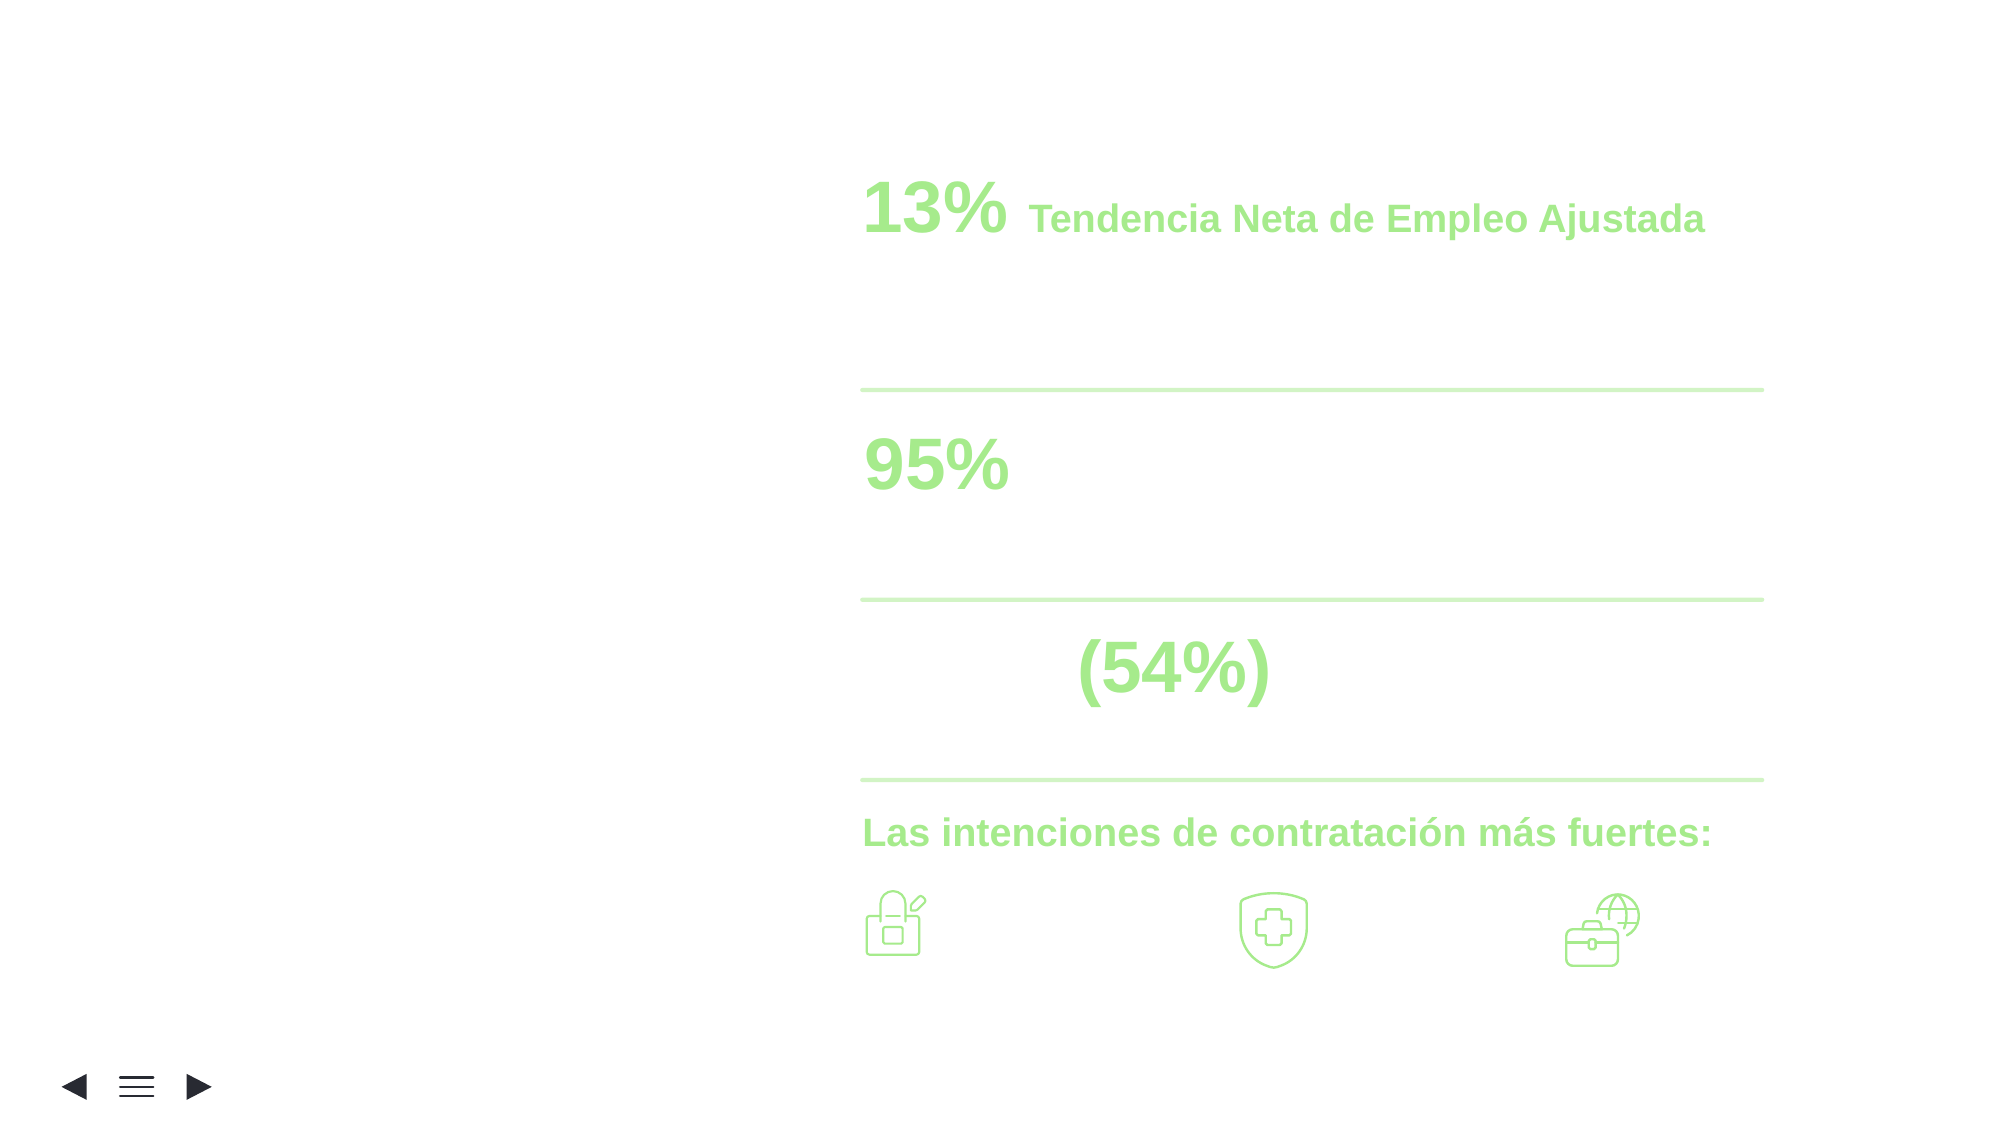

13% Tendencia Neta de Empleo Ajustada
En comparación con el trimestre pasado tuvo un aumento de 5 puntos porcentuales y una reducción de -23 puntos porcentuales frente al mismo período del tercer trimestre de 2023.
95% de las organizaciones no tienen el talento que necesitan para alcanzar sus objetivos ambientales, sociales y de gobernanza (ESG).
más de la mitad (54%) de las empresas tienen estrategias formales de inclusión LGBTQ+, y otro 25% las está desarrollando.
Las intenciones de contratación más fuertes:
Bienes y Servicios de Consumo
Otros*
# Resumen Ejecutivo
En la última edición de la Encuesta de Expectativas de Empleo de ManpowerGroup Puerto Rico, más de 500 empleadores a nivel nacional fueron encuestados sobre temas de ESG, estrategias de DEIP y más.
Ciencias de la Vida y la Salud